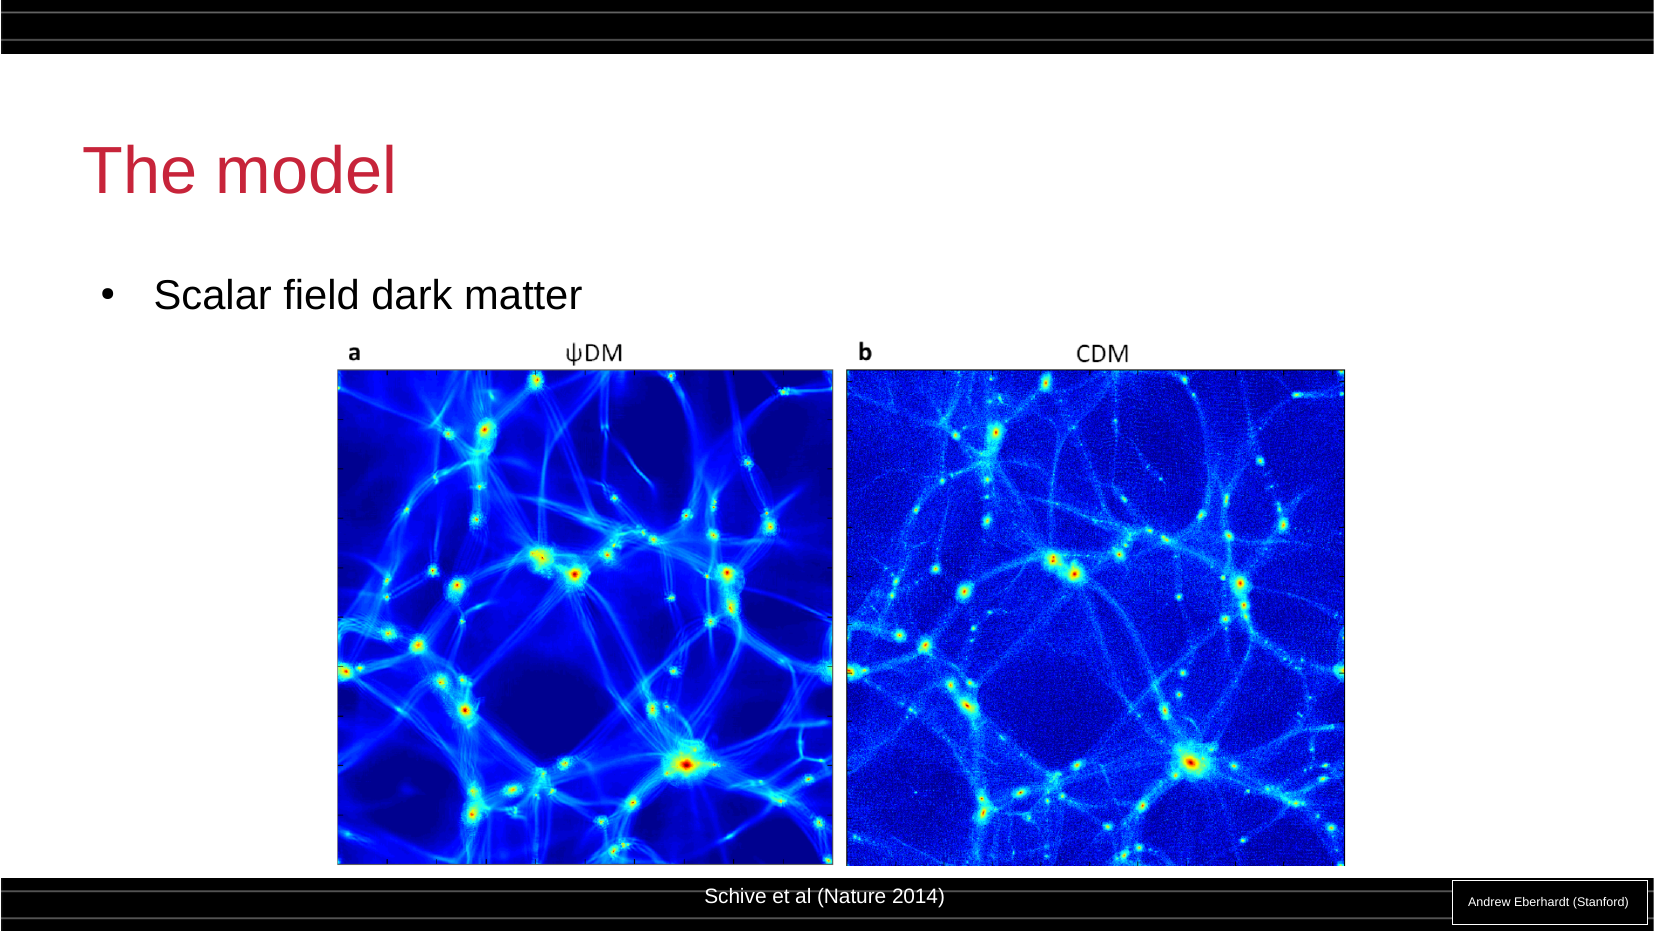

# The model
Scalar field dark matter
Schive et al (Nature 2014)
Andrew Eberhardt (Stanford)